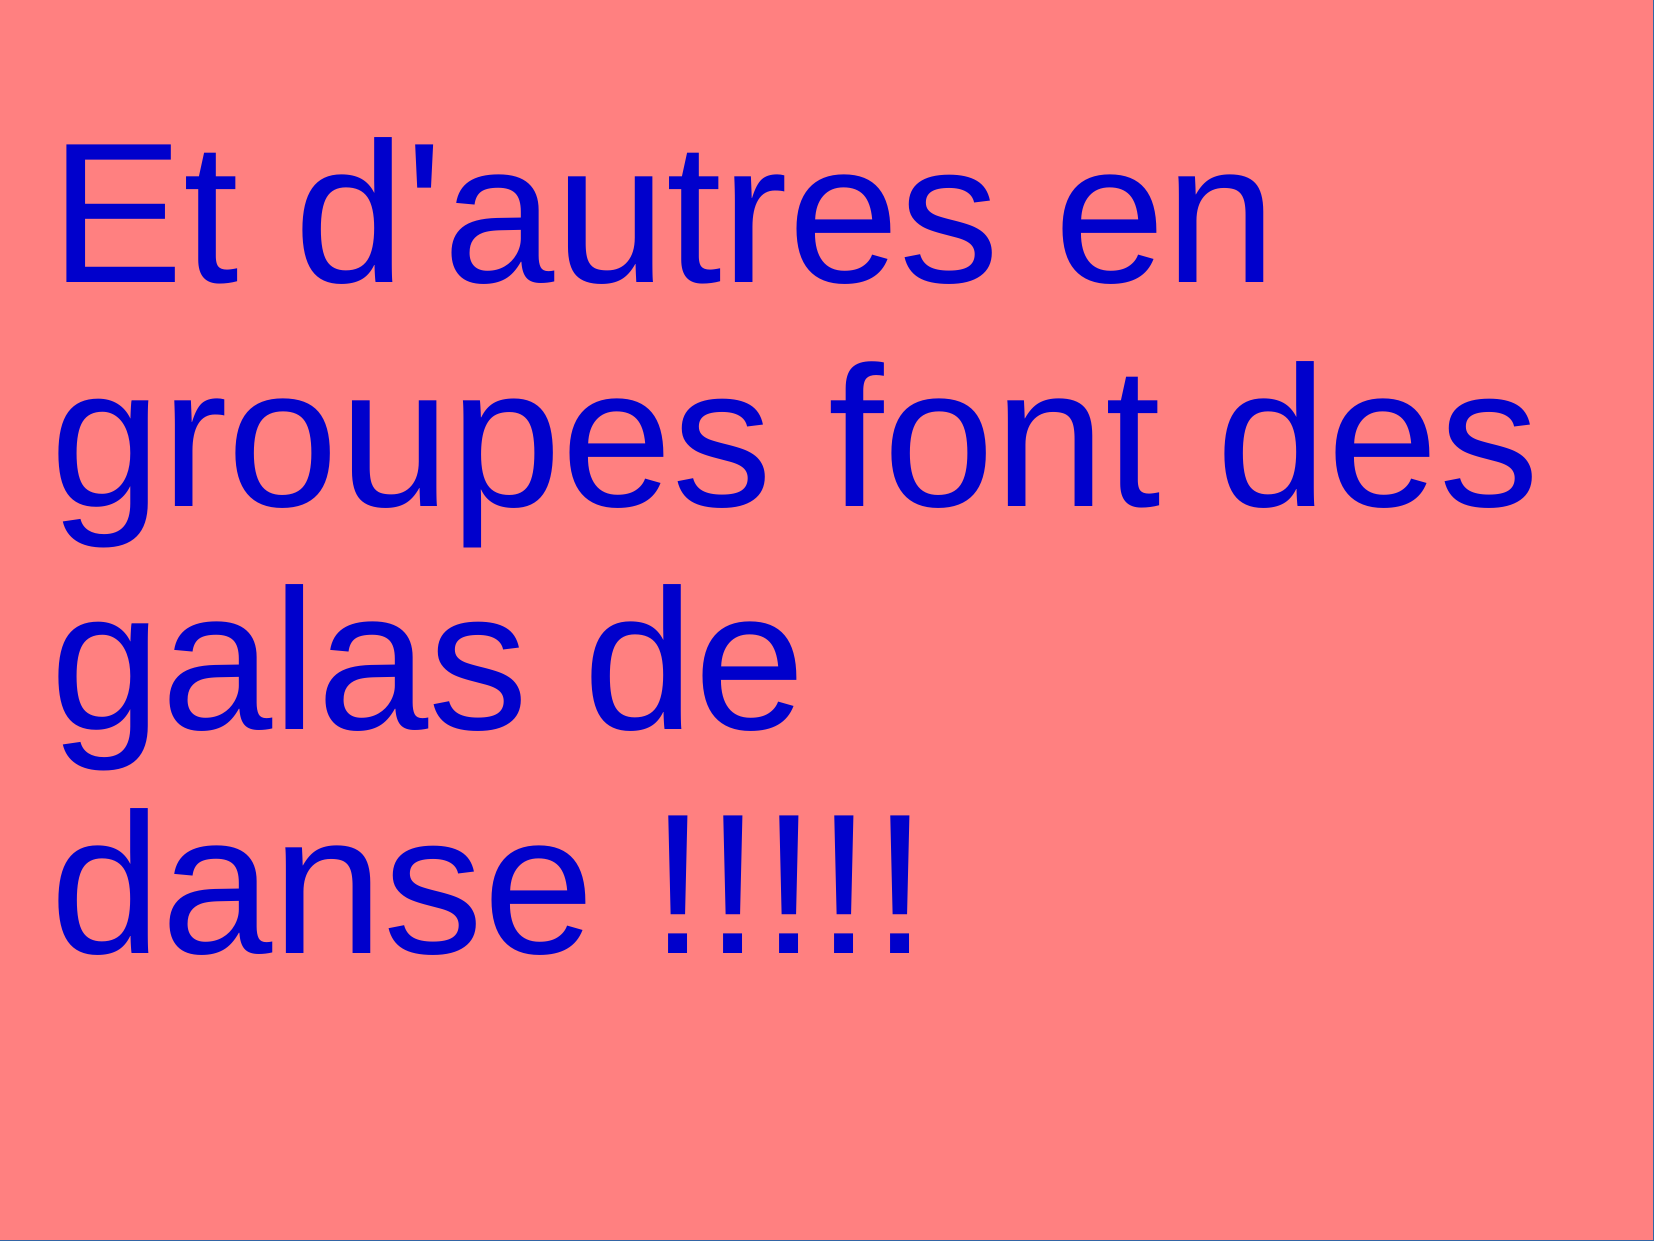

Et d'autres en
Et d'autres en groupes font des galas de danse !!!!!